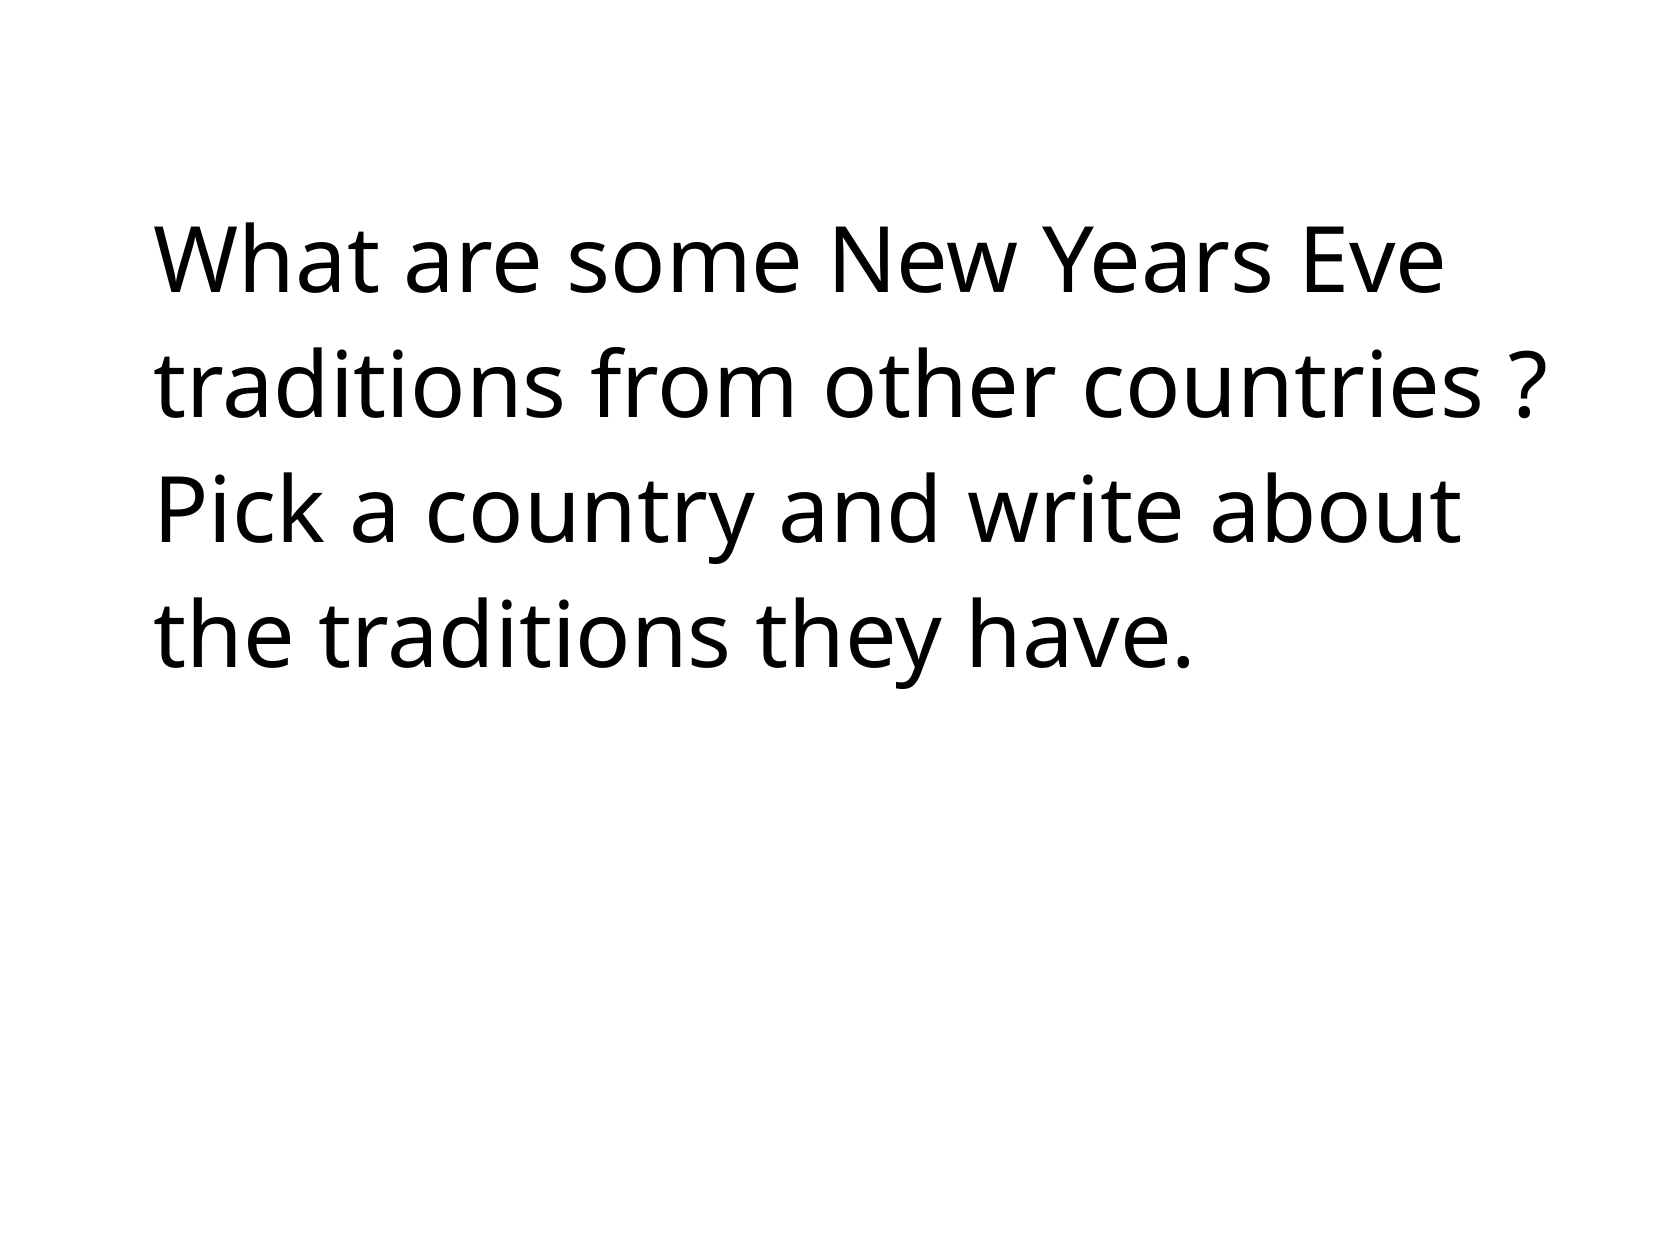

# What are some New Years Eve traditions from other countries ? Pick a country and write about the traditions they have.